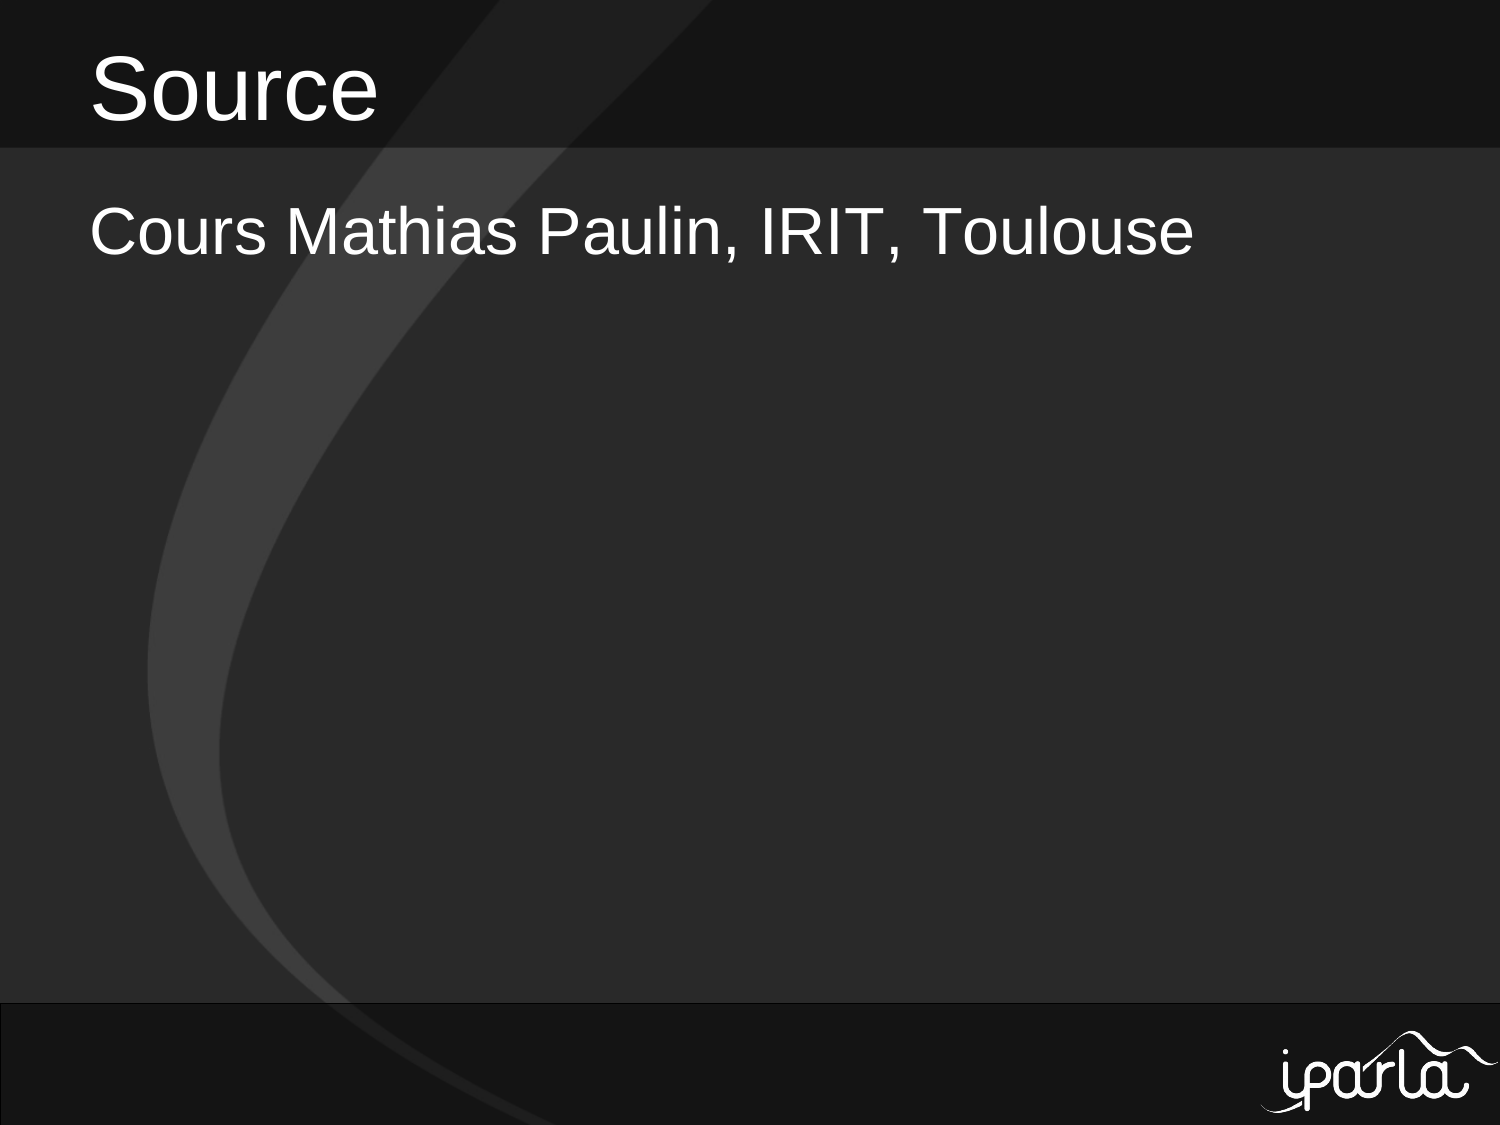

# Source
Cours Mathias Paulin, IRIT, Toulouse